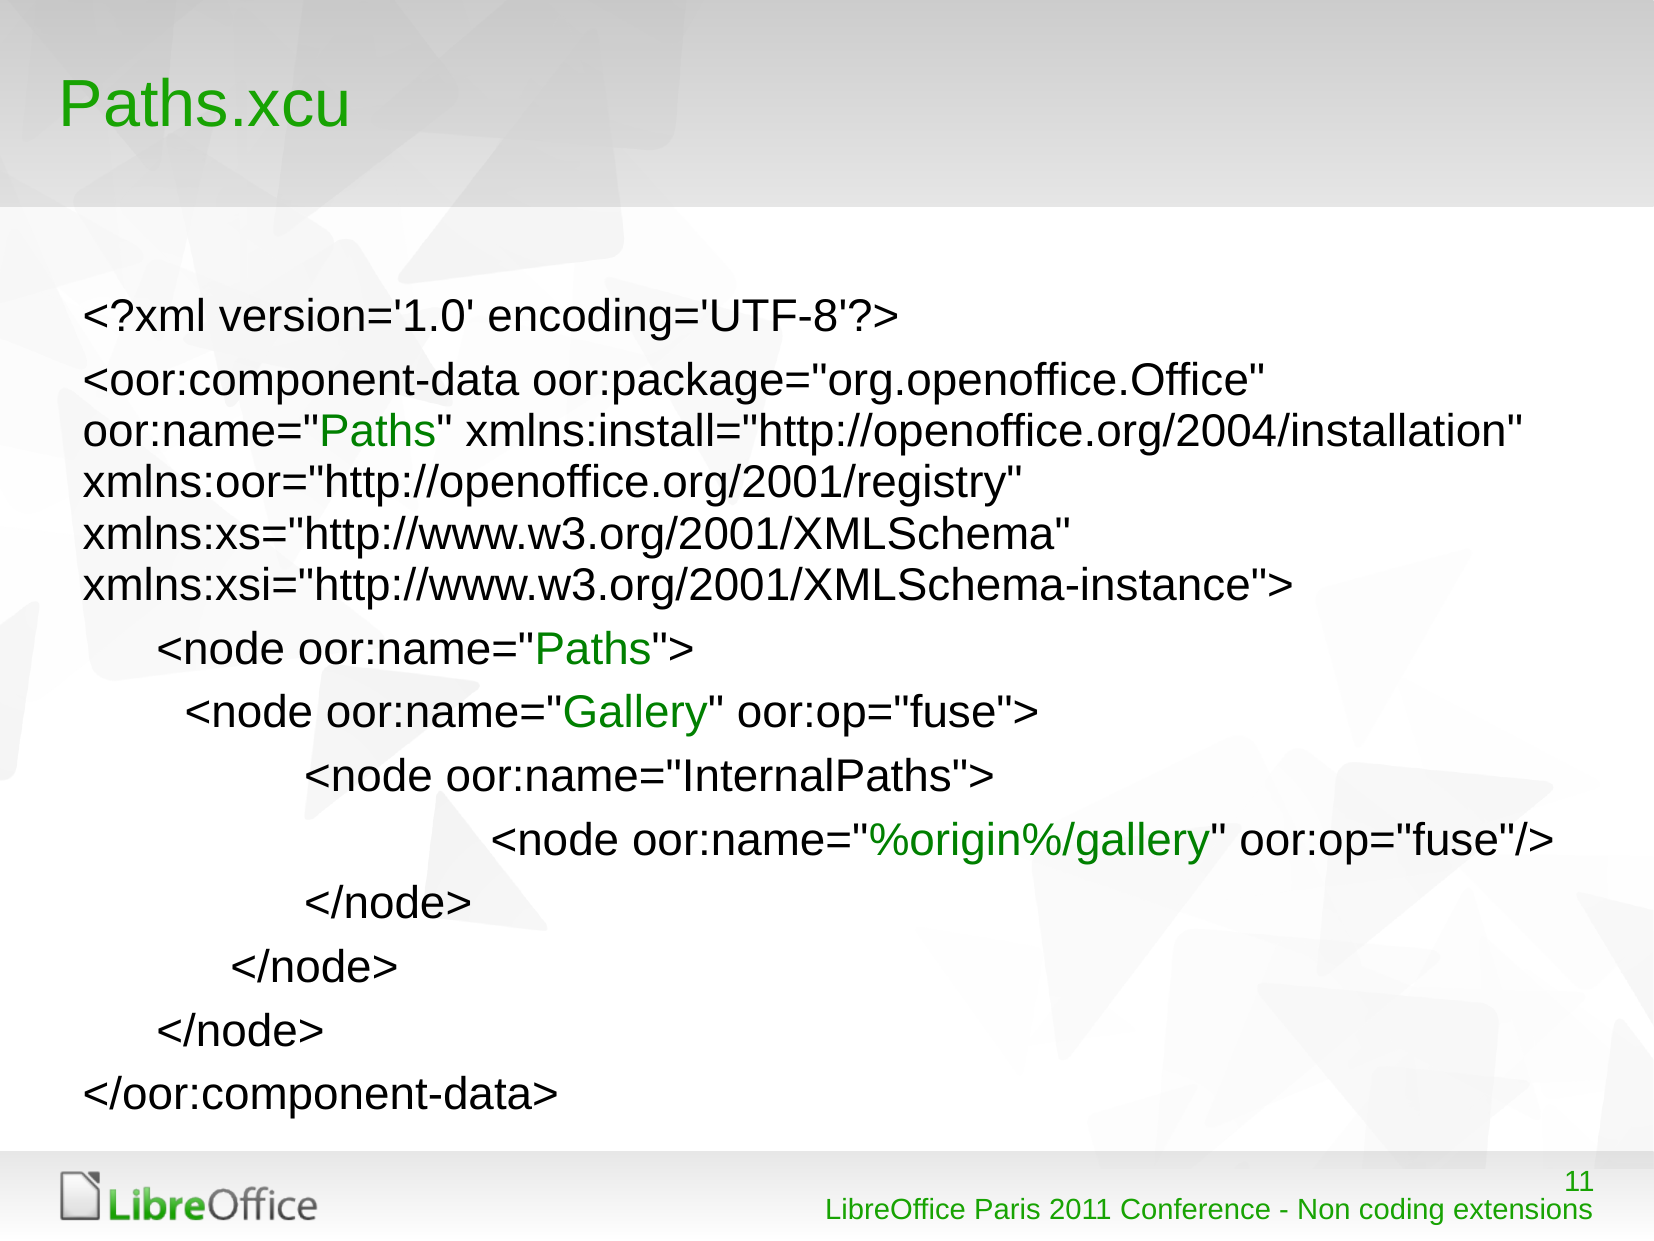

# Paths.xcu
<?xml version='1.0' encoding='UTF-8'?>
<oor:component-data oor:package="org.openoffice.Office" oor:name="Paths" xmlns:install="http://openoffice.org/2004/installation" xmlns:oor="http://openoffice.org/2001/registry" xmlns:xs="http://www.w3.org/2001/XMLSchema" xmlns:xsi="http://www.w3.org/2001/XMLSchema-instance">
	<node oor:name="Paths">
 <node oor:name="Gallery" oor:op="fuse">
			<node oor:name="InternalPaths">
 <node oor:name="%origin%/gallery" oor:op="fuse"/>
			</node>
		</node>
	</node>
</oor:component-data>
11
LibreOffice Paris 2011 Conference - Non coding extensions